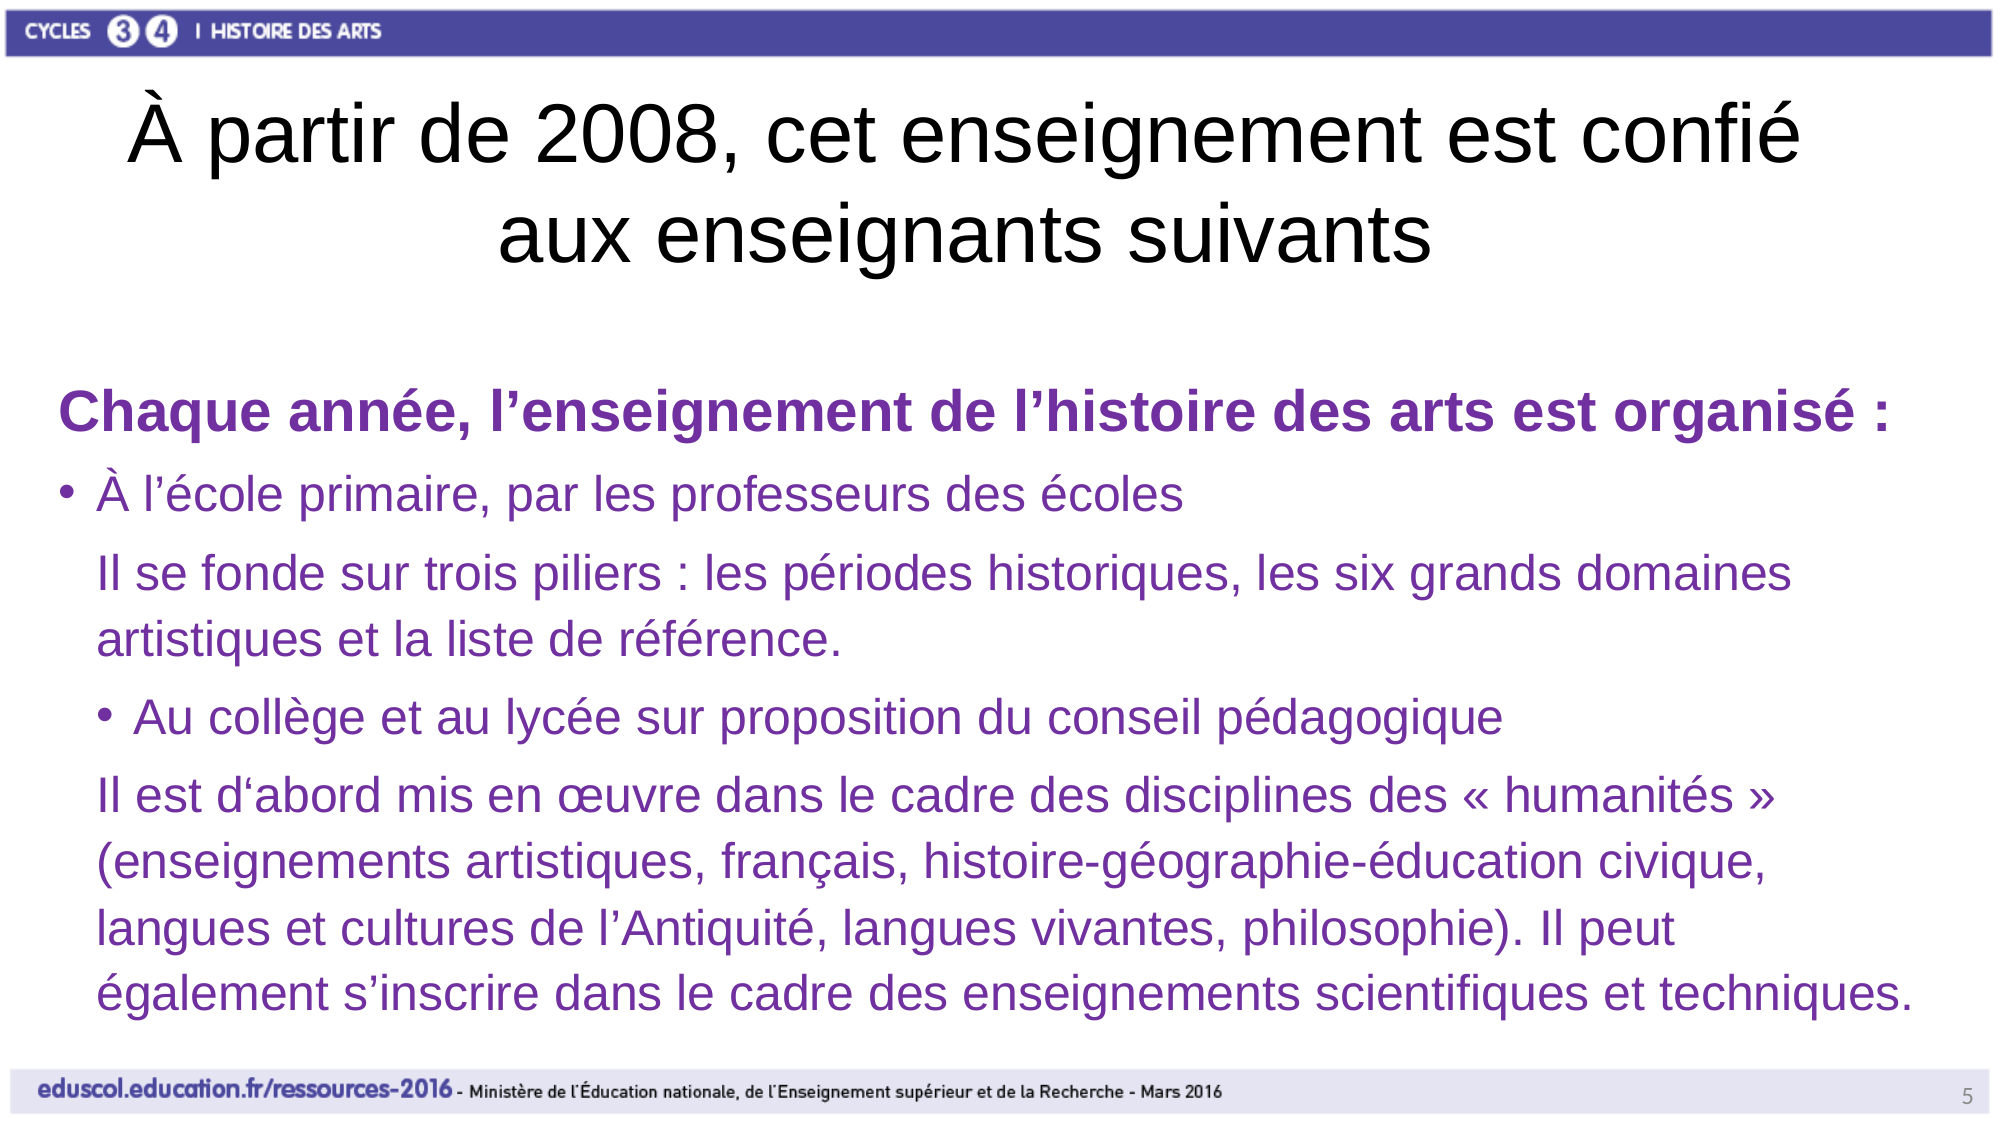

# À partir de 2008, cet enseignement est confié aux enseignants suivants
Chaque année, l’enseignement de l’histoire des arts est organisé :
À l’école primaire, par les professeurs des écoles
Il se fonde sur trois piliers : les périodes historiques, les six grands domaines artistiques et la liste de référence.
Au collège et au lycée sur proposition du conseil pédagogique
Il est d‘abord mis en œuvre dans le cadre des disciplines des « humanités » (enseignements artistiques, français, histoire-géographie-éducation civique, langues et cultures de l’Antiquité, langues vivantes, philosophie). Il peut également s’inscrire dans le cadre des enseignements scientifiques et techniques.